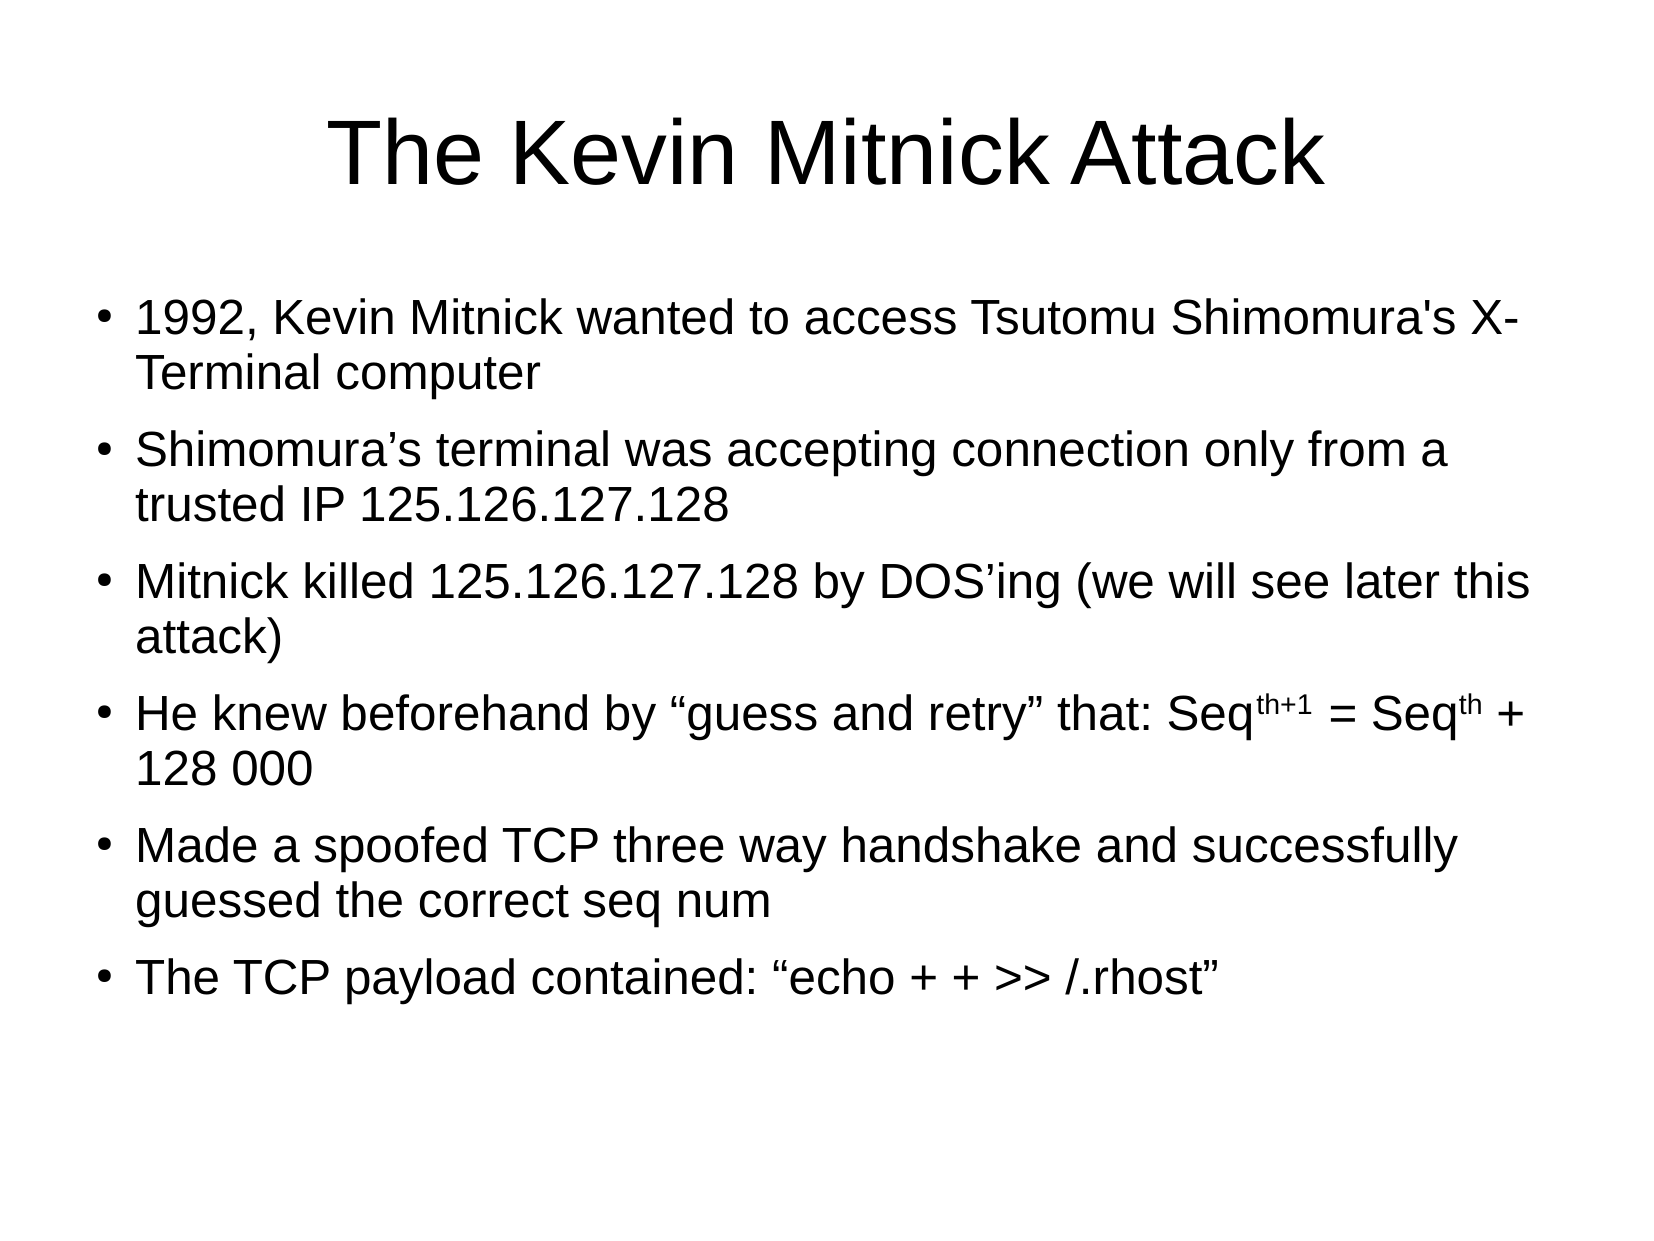

# The Kevin Mitnick Attack
1992, Kevin Mitnick wanted to access Tsutomu Shimomura's X-Terminal computer
Shimomura’s terminal was accepting connection only from a trusted IP 125.126.127.128
Mitnick killed 125.126.127.128 by DOS’ing (we will see later this attack)
He knew beforehand by “guess and retry” that: Seqth+1 = Seqth + 128 000
Made a spoofed TCP three way handshake and successfully guessed the correct seq num
The TCP payload contained: “echo + + >> /.rhost”